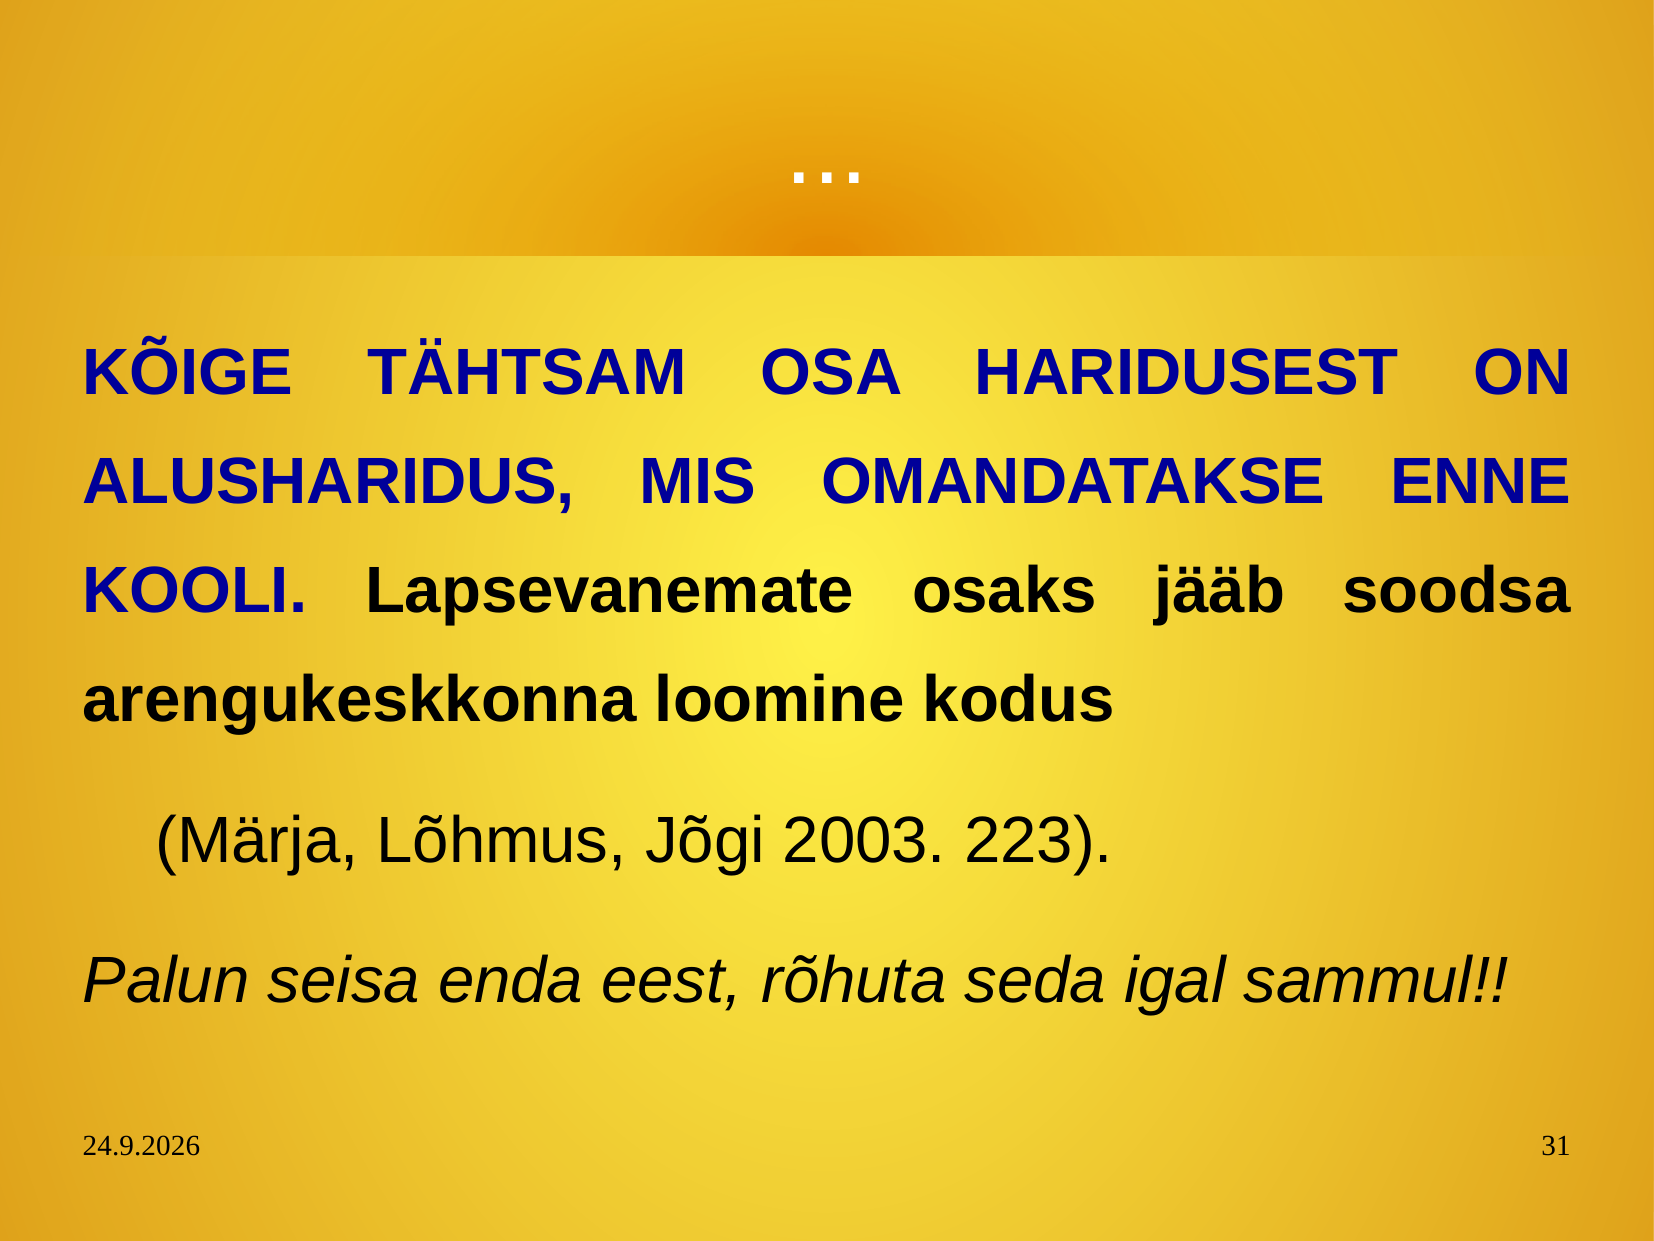

# ...
KÕIGE TÄHTSAM OSA HARIDUSEST ON ALUSHARIDUS, MIS OMANDATAKSE ENNE KOOLI. Lapsevanemate osaks jääb soodsa arengukeskkonna loomine kodus
 (Märja, Lõhmus, Jõgi 2003. 223).
Palun seisa enda eest, rõhuta seda igal sammul!!
31